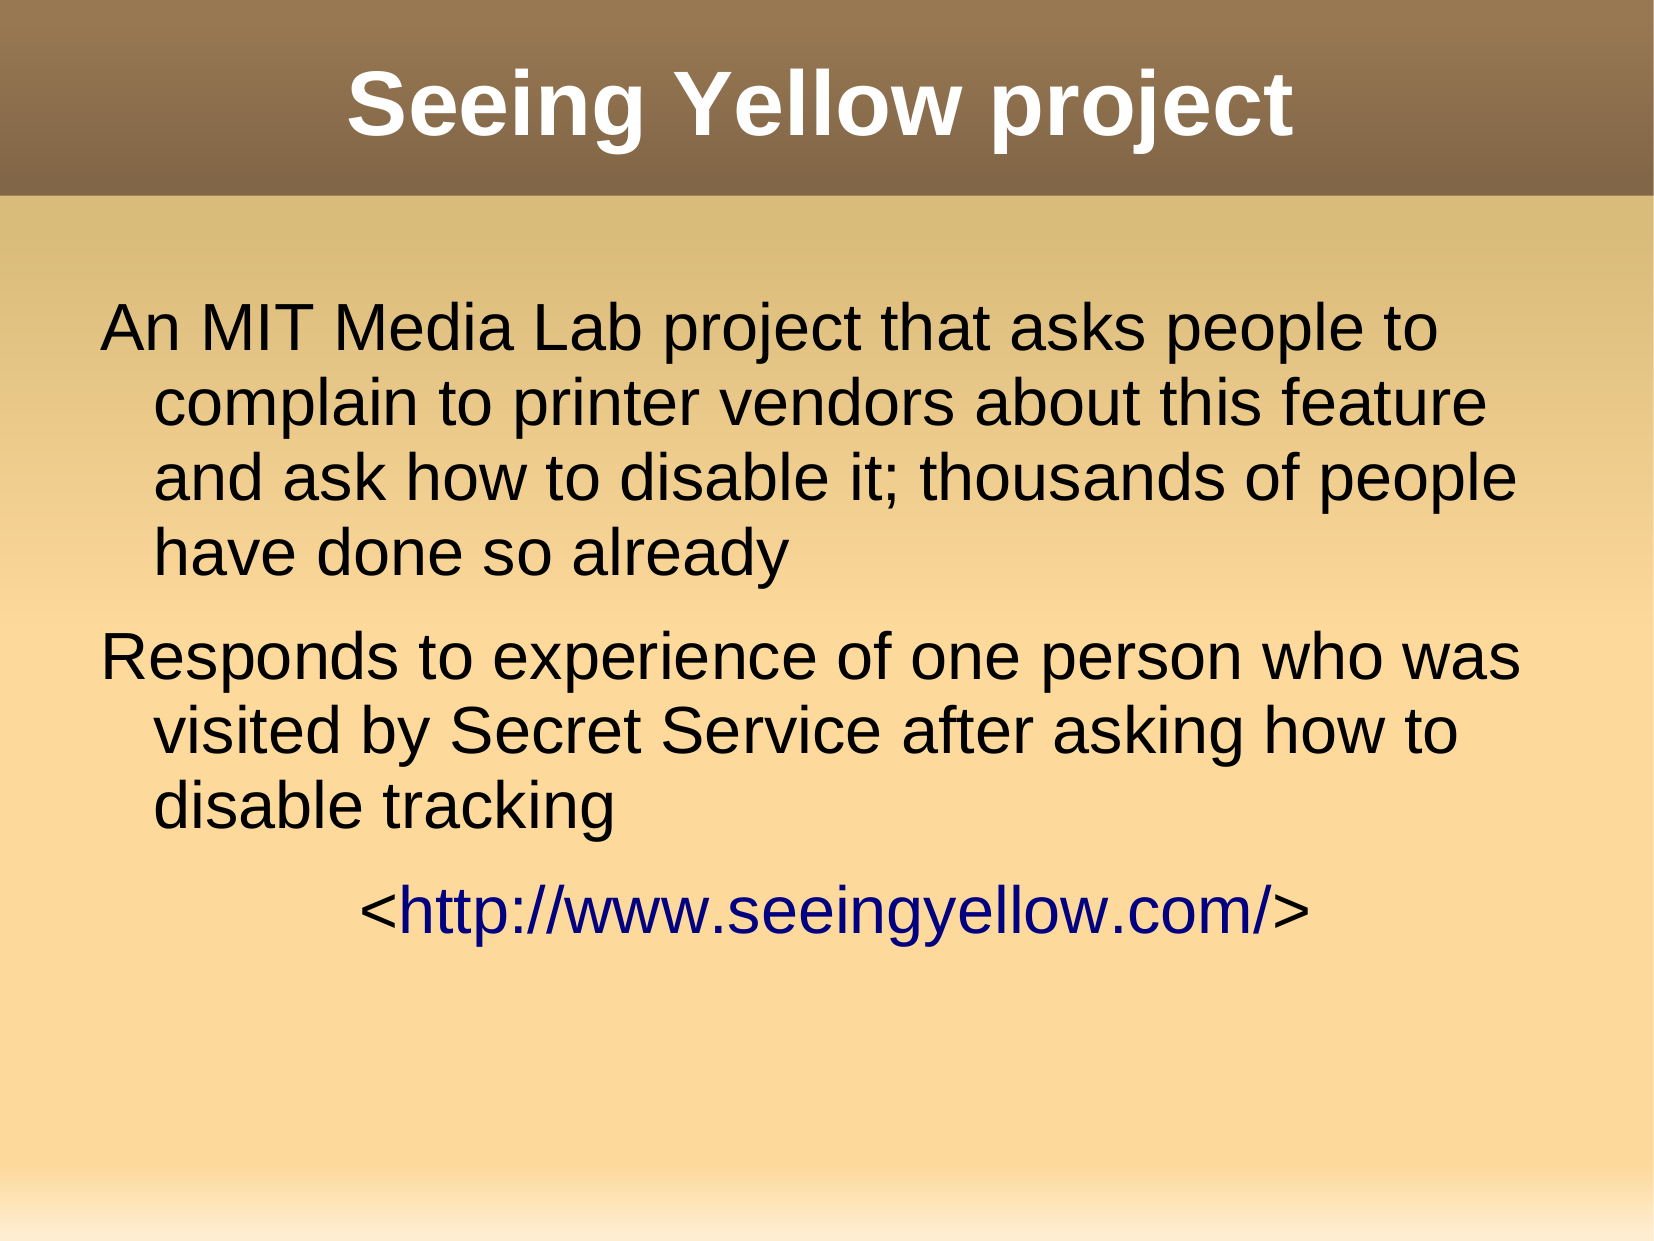

# Seeing Yellow project
An MIT Media Lab project that asks people to complain to printer vendors about this feature and ask how to disable it; thousands of people have done so already
Responds to experience of one person who was visited by Secret Service after asking how to disable tracking
<http://www.seeingyellow.com/>